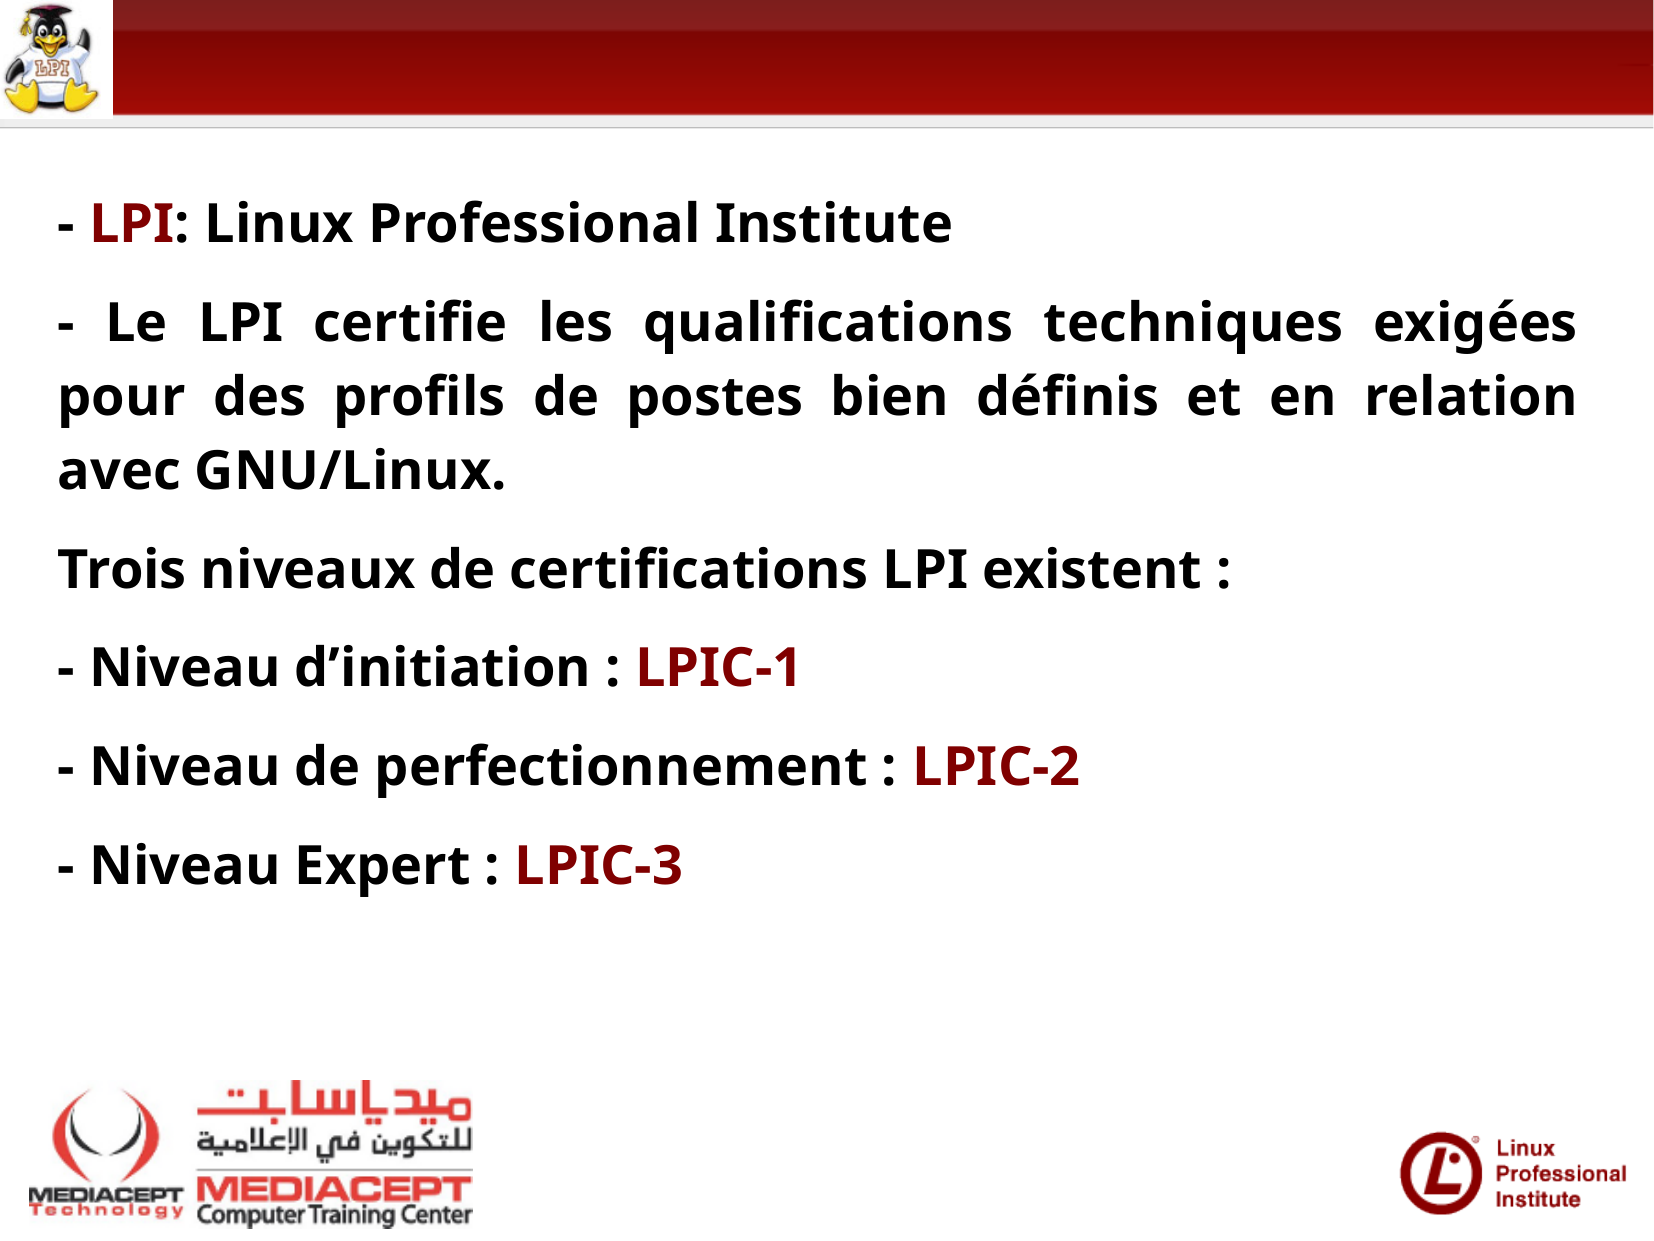

- LPI: Linux Professional Institute
- Le LPI certifie les qualifications techniques exigées pour des profils de postes bien définis et en relation avec GNU/Linux.
Trois niveaux de certifications LPI existent :
- Niveau d’initiation : LPIC-1
- Niveau de perfectionnement : LPIC-2
- Niveau Expert : LPIC-3